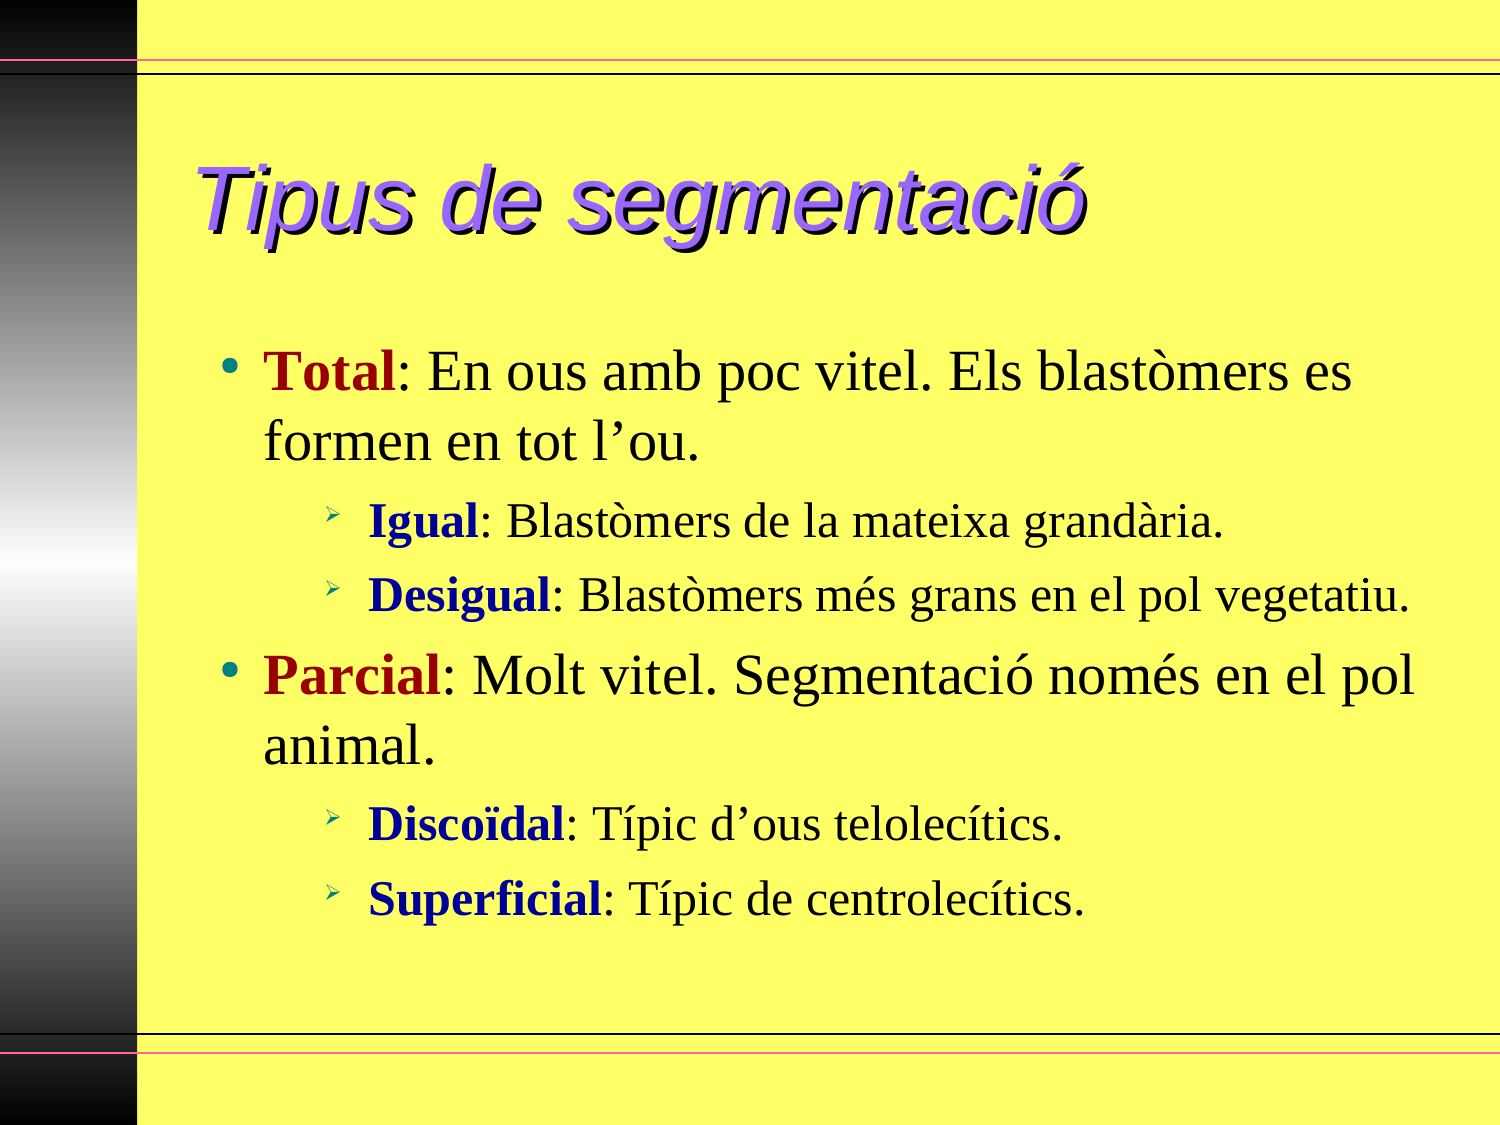

# Tipus de segmentació
Total: En ous amb poc vitel. Els blastòmers es formen en tot l’ou.
Igual: Blastòmers de la mateixa grandària.
Desigual: Blastòmers més grans en el pol vegetatiu.
Parcial: Molt vitel. Segmentació només en el pol animal.
Discoïdal: Típic d’ous telolecítics.
Superficial: Típic de centrolecítics.